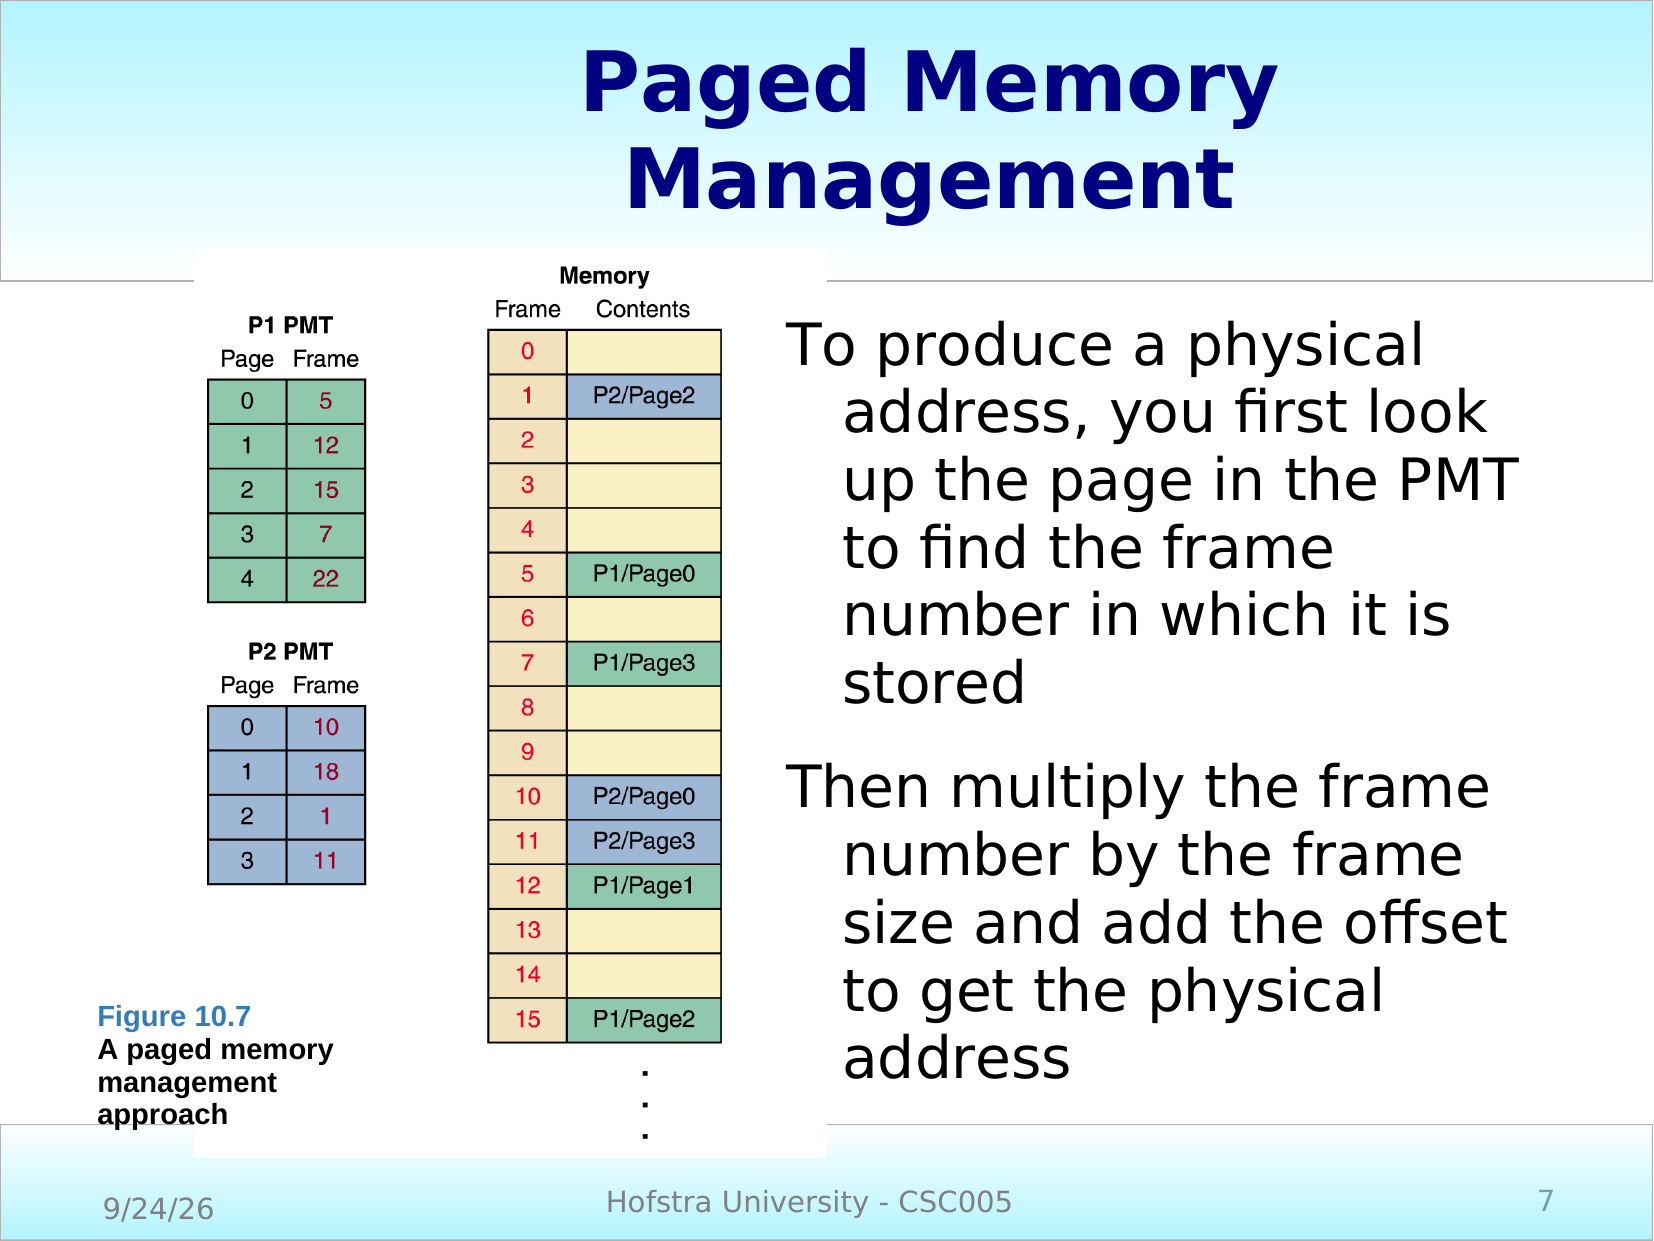

# Paged Memory Management
To produce a physical address, you first look up the page in the PMT to find the frame number in which it is stored
Then multiply the frame number by the frame size and add the offset to get the physical address
Figure 10.7
A paged memory management approach
7
Hofstra University - CSC005